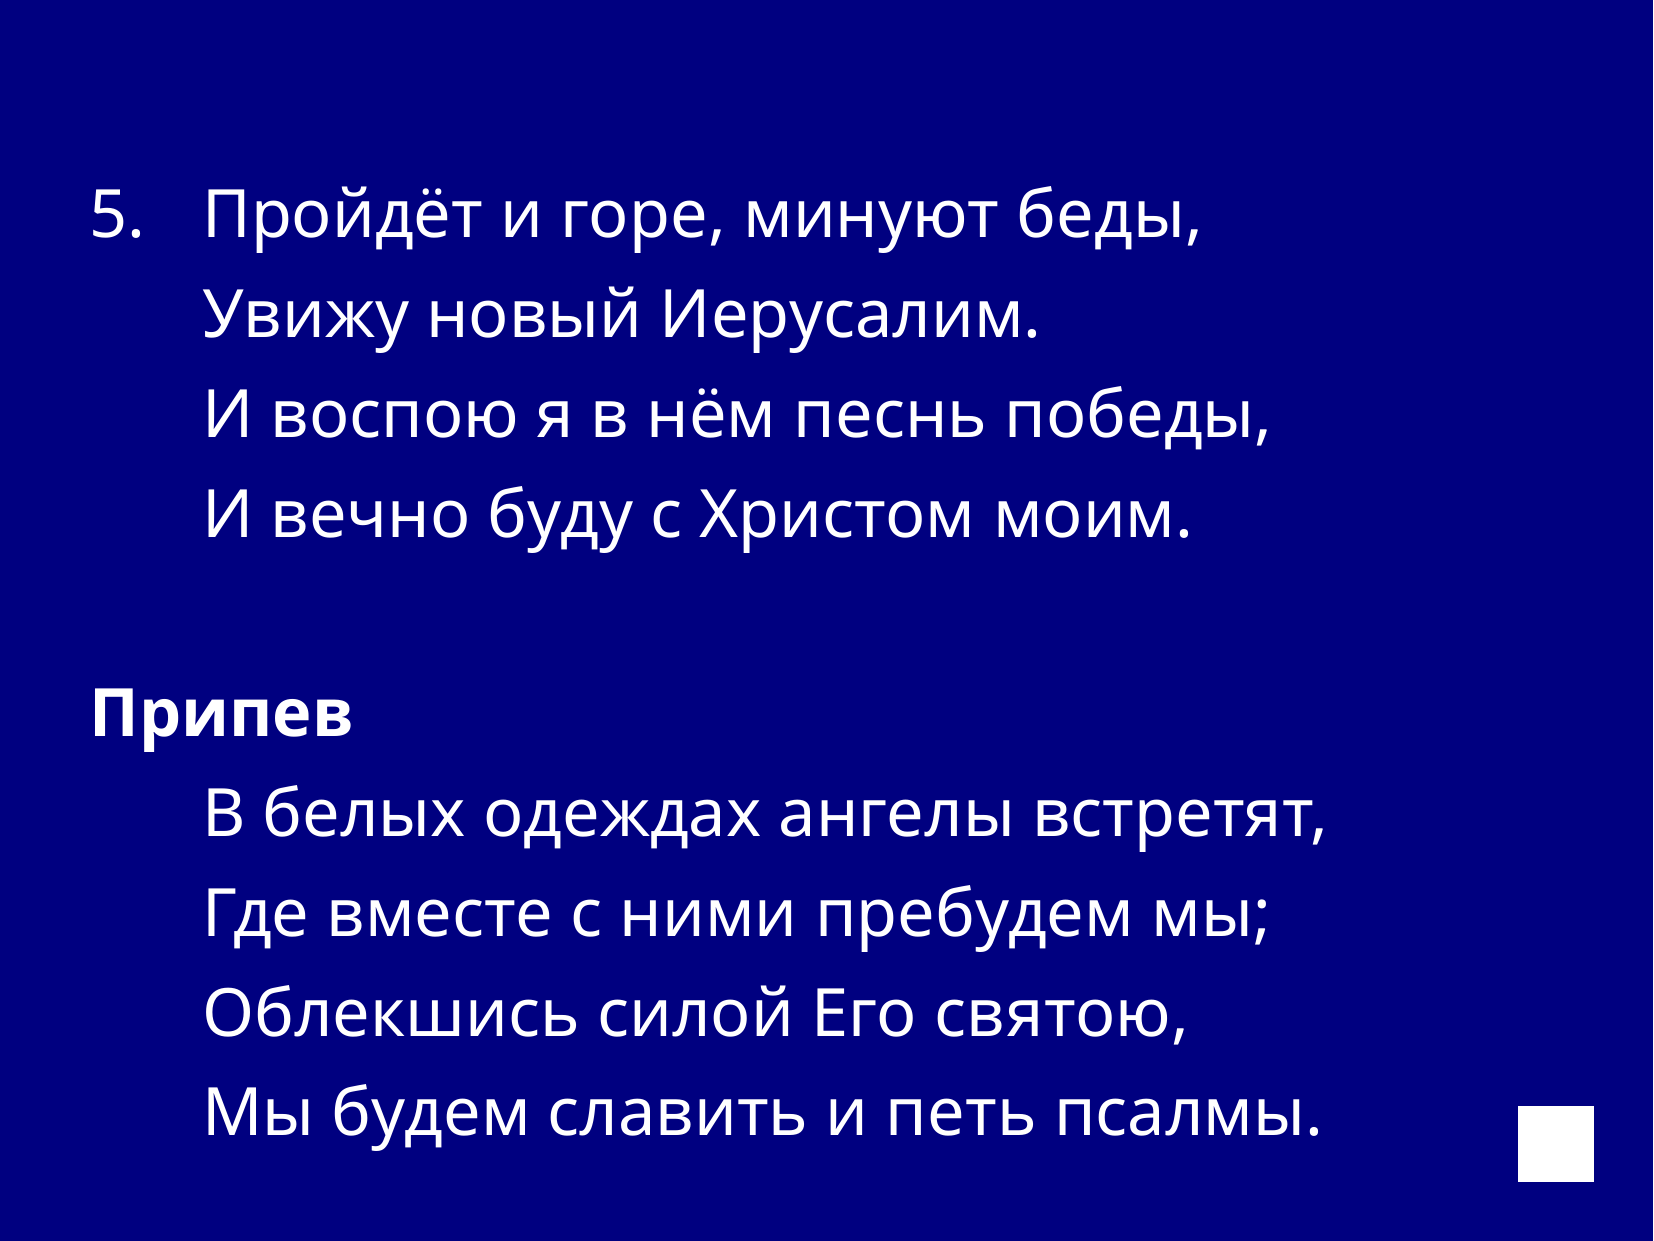

5.	Пройдёт и горе, минуют беды,
	Увижу новый Иерусалим.
	И воспою я в нём песнь победы,
	И вечно буду с Христом моим.
Припев
	В белых одеждах ангелы встретят,
	Где вместе с ними пребудем мы;
	Облекшись силой Его святою,
	Мы будем славить и петь псалмы.